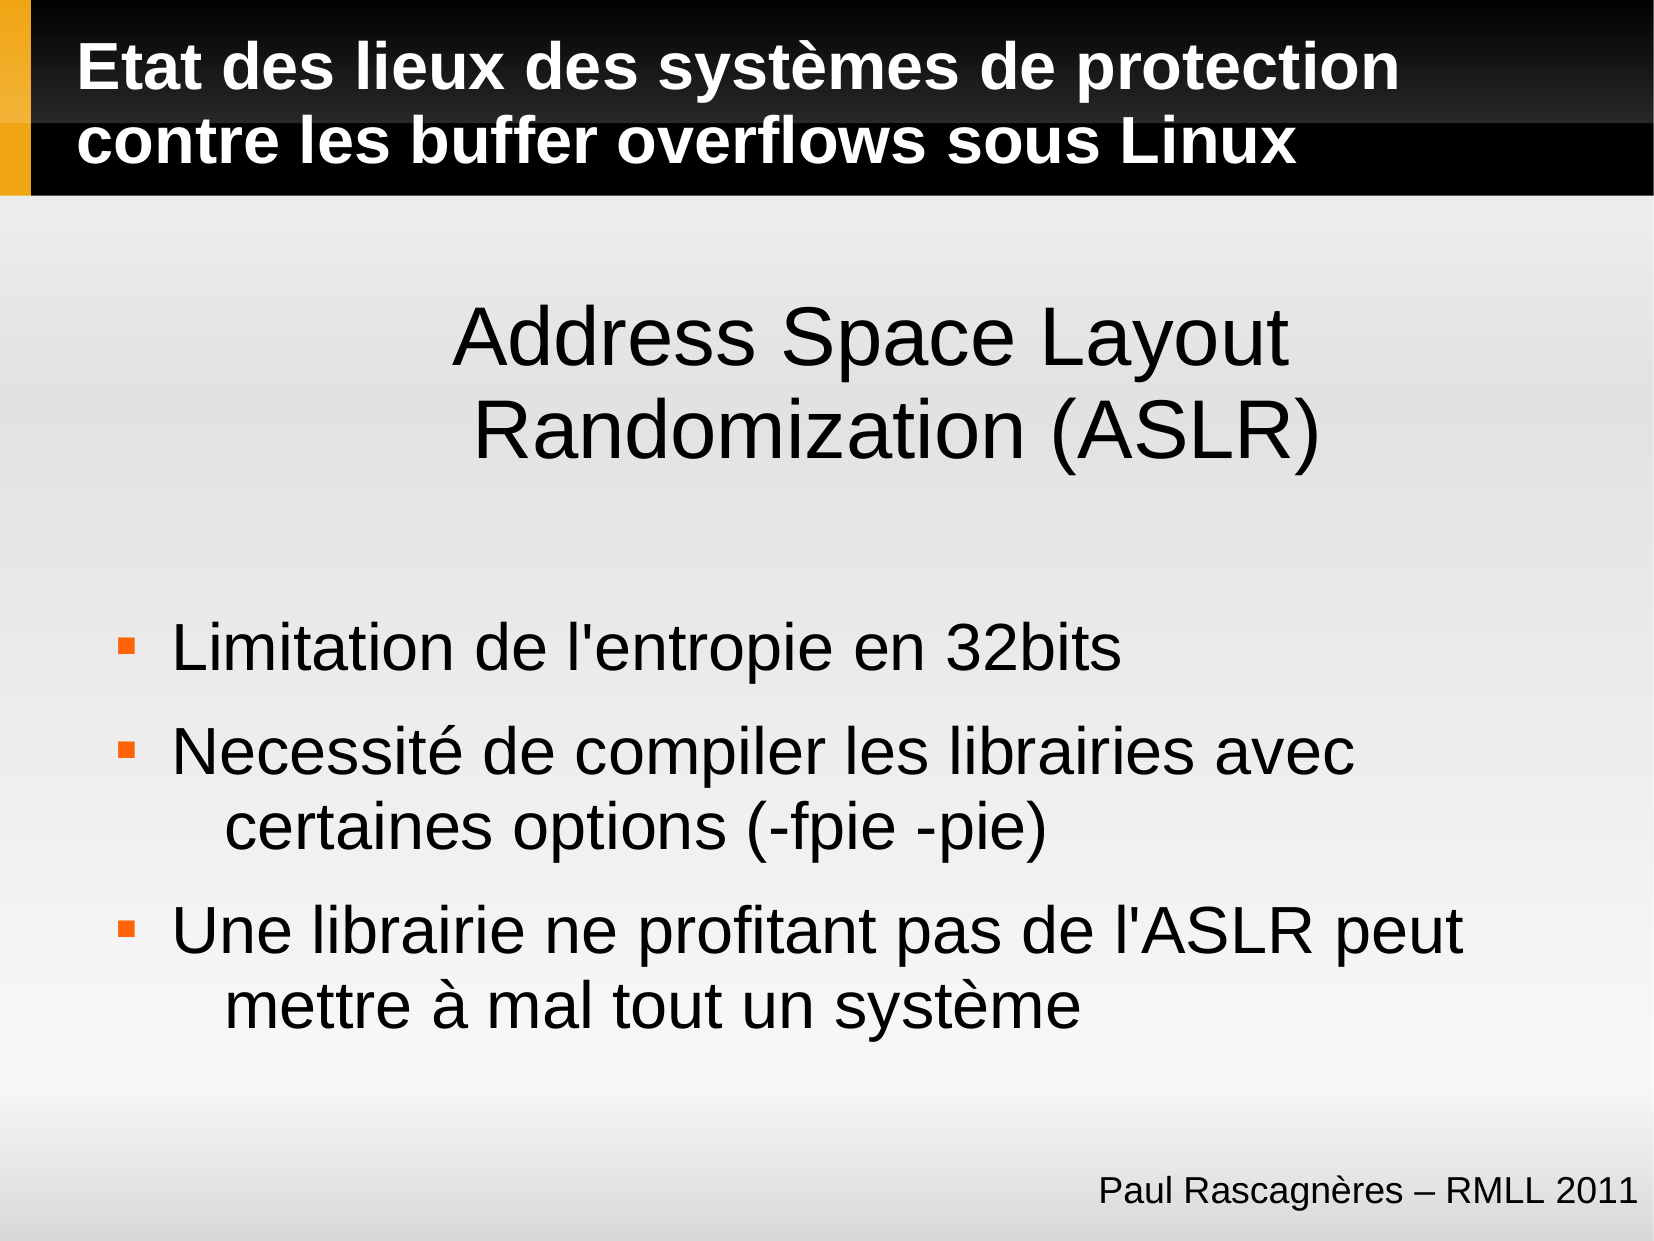

# Etat des lieux des systèmes de protection contre les buffer overflows sous Linux
Address Space Layout Randomization (ASLR)
Limitation de l'entropie en 32bits
Necessité de compiler les librairies avec certaines options (-fpie -pie)
Une librairie ne profitant pas de l'ASLR peut mettre à mal tout un système
Paul Rascagnères – RMLL 2011